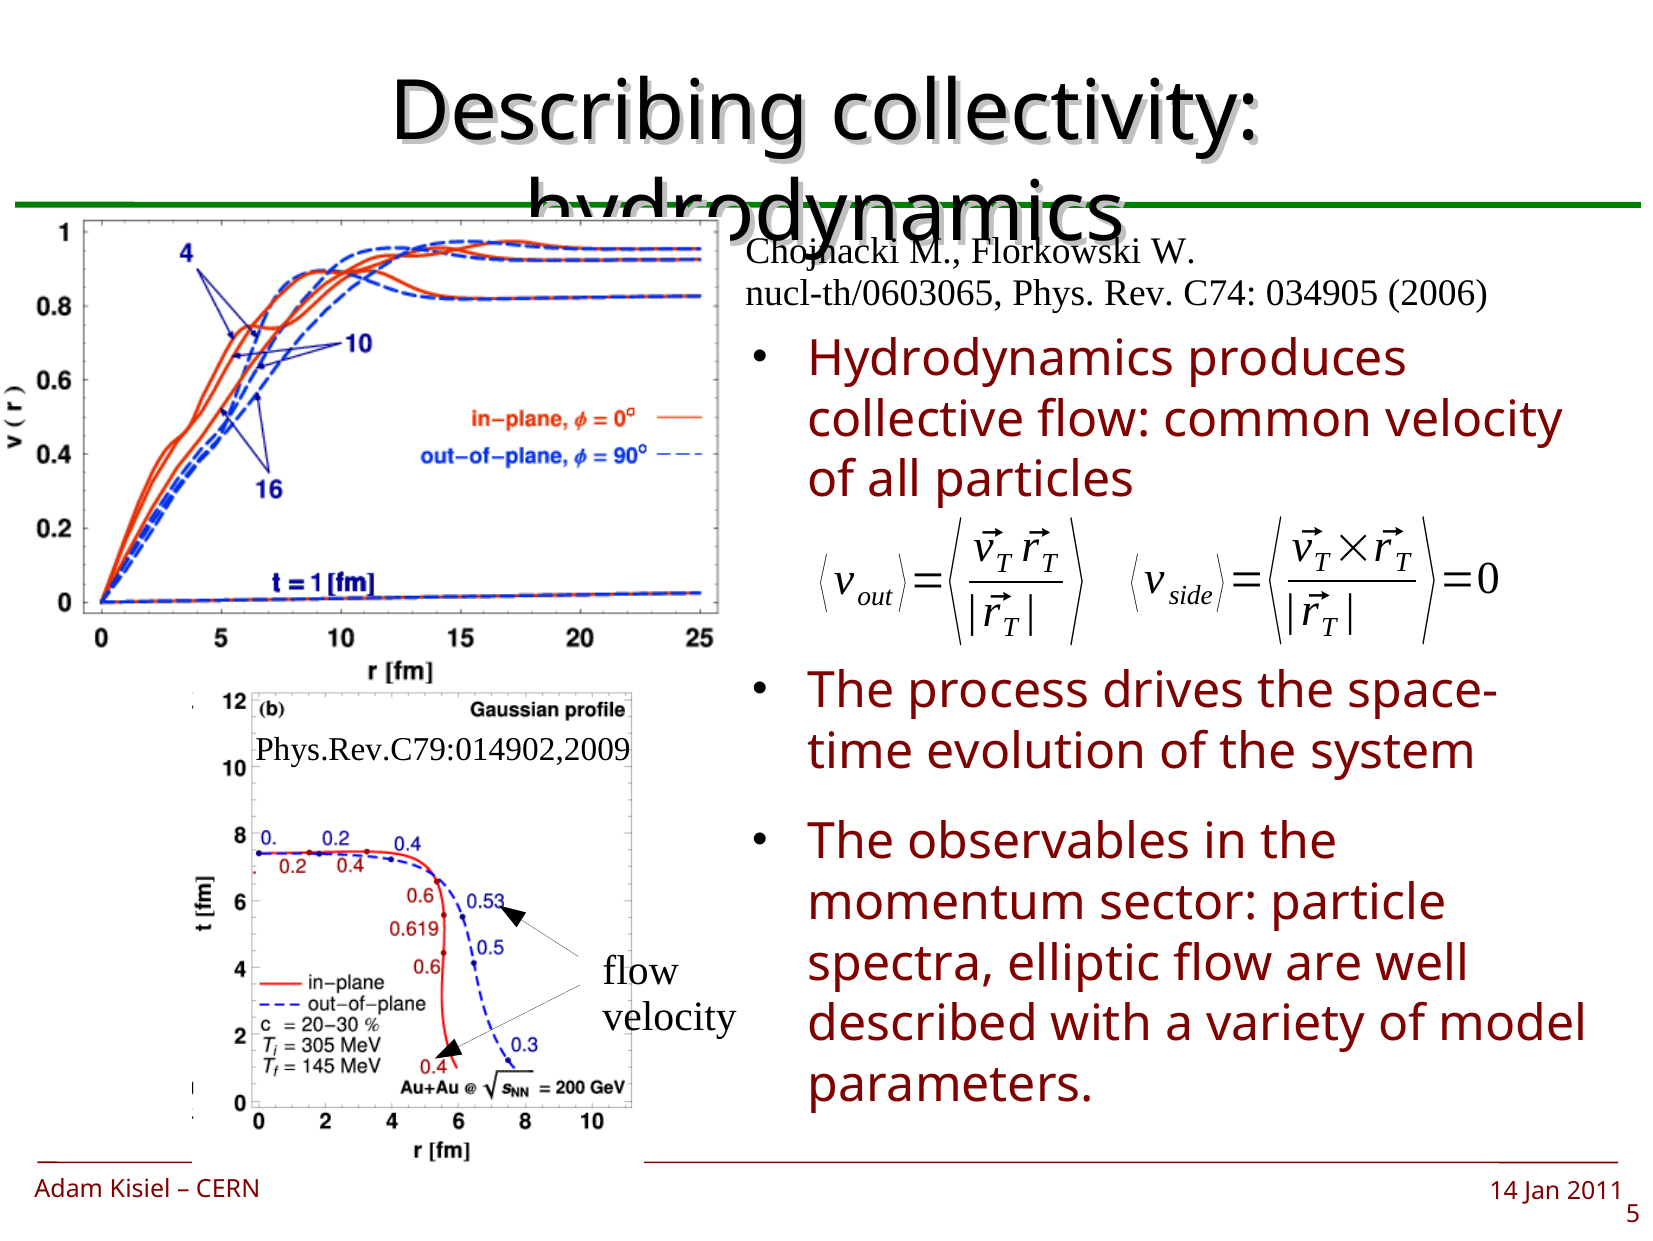

# Describing collectivity: hydrodynamics
Chojnacki M., Florkowski W.
nucl-th/0603065, Phys. Rev. C74: 034905 (2006)
Hydrodynamics produces collective flow: common velocity of all particles
The process drives the space-time evolution of the system
The observables in the momentum sector: particle spectra, elliptic flow are well described with a variety of model parameters.
Phys.Rev.C79:014902,2009
flow
velocity